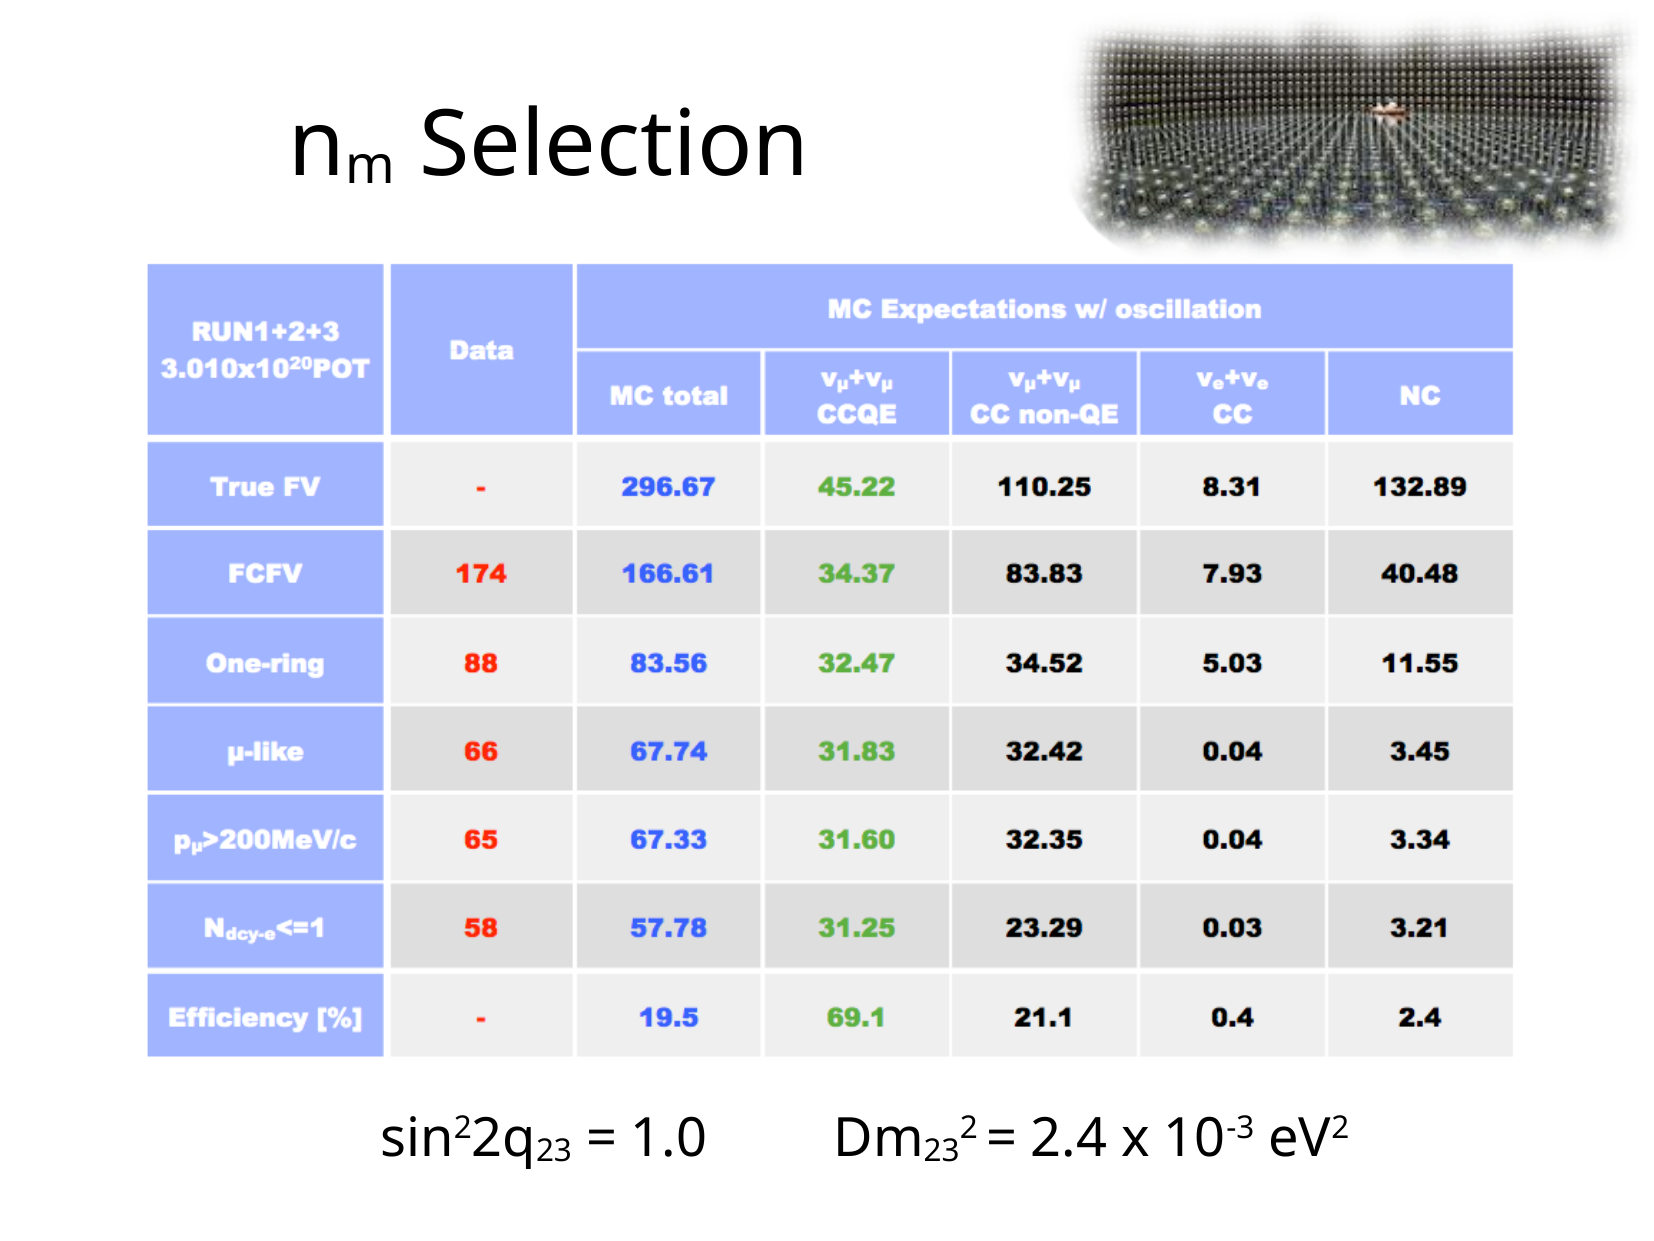

# nm Selection
sin22q23 = 1.0 Dm232 = 2.4 x 10-3 eV2